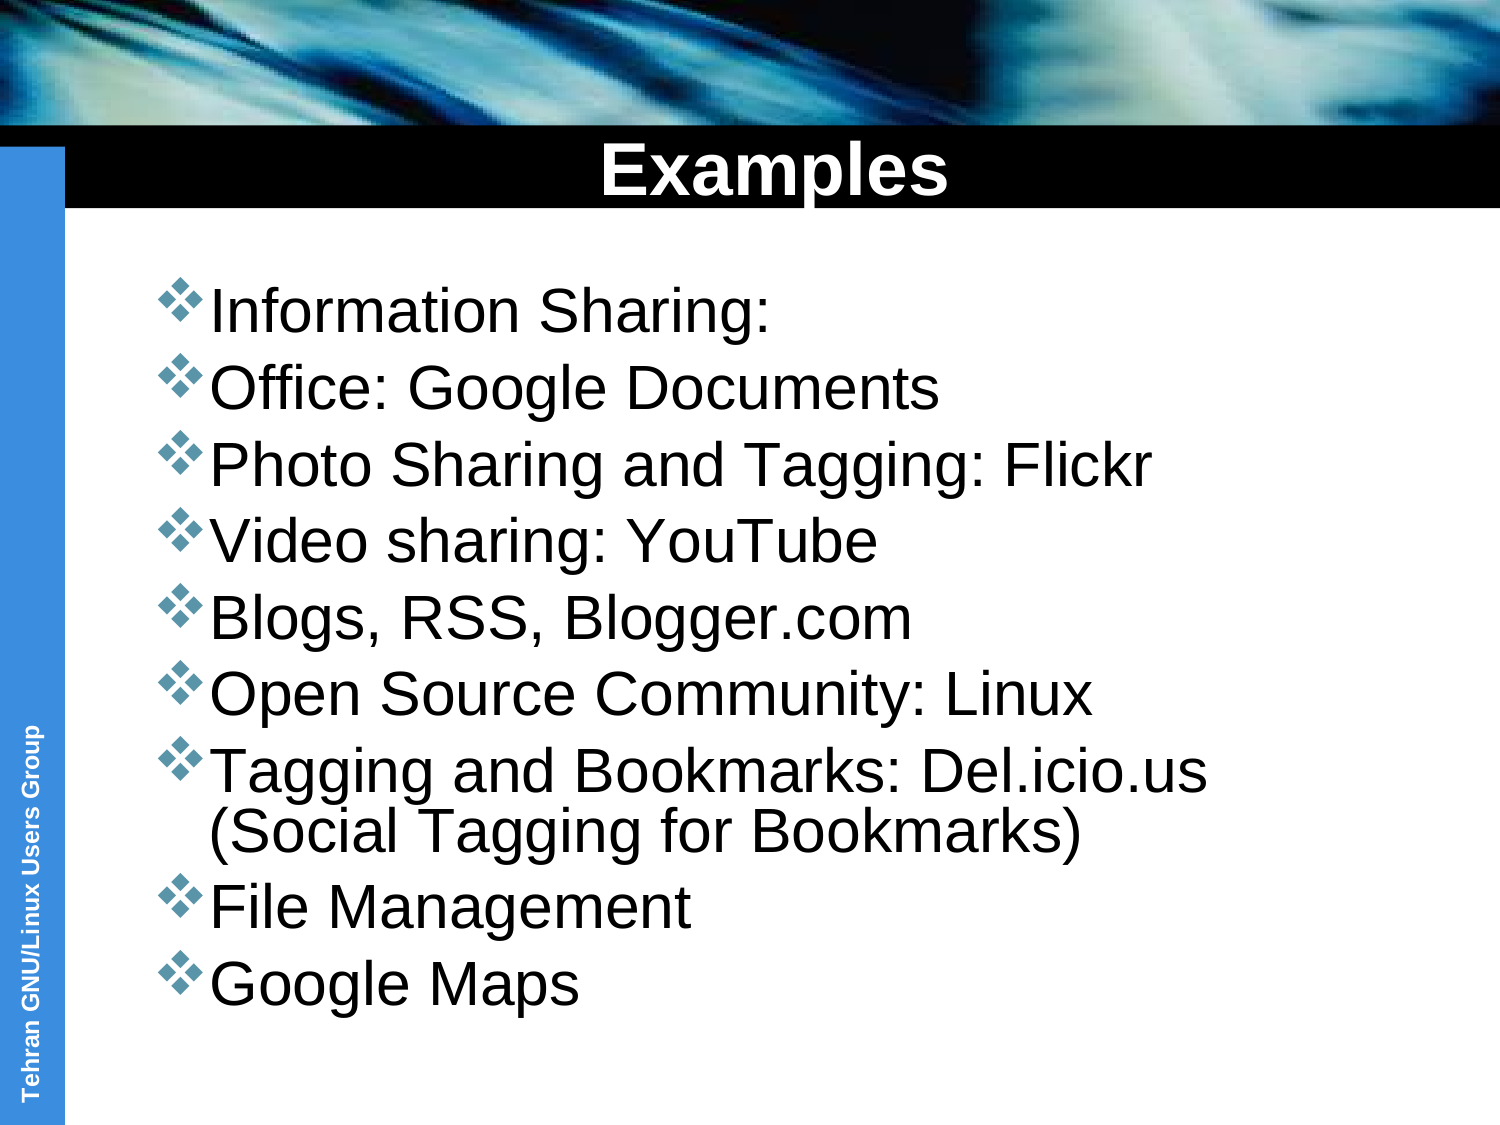

# Examples
Information Sharing:
Office: Google Documents
Photo Sharing and Tagging: Flickr
Video sharing: YouTube
Blogs, RSS, Blogger.com
Open Source Community: Linux
Tagging and Bookmarks: Del.icio.us (Social Tagging for Bookmarks)
File Management
Google Maps